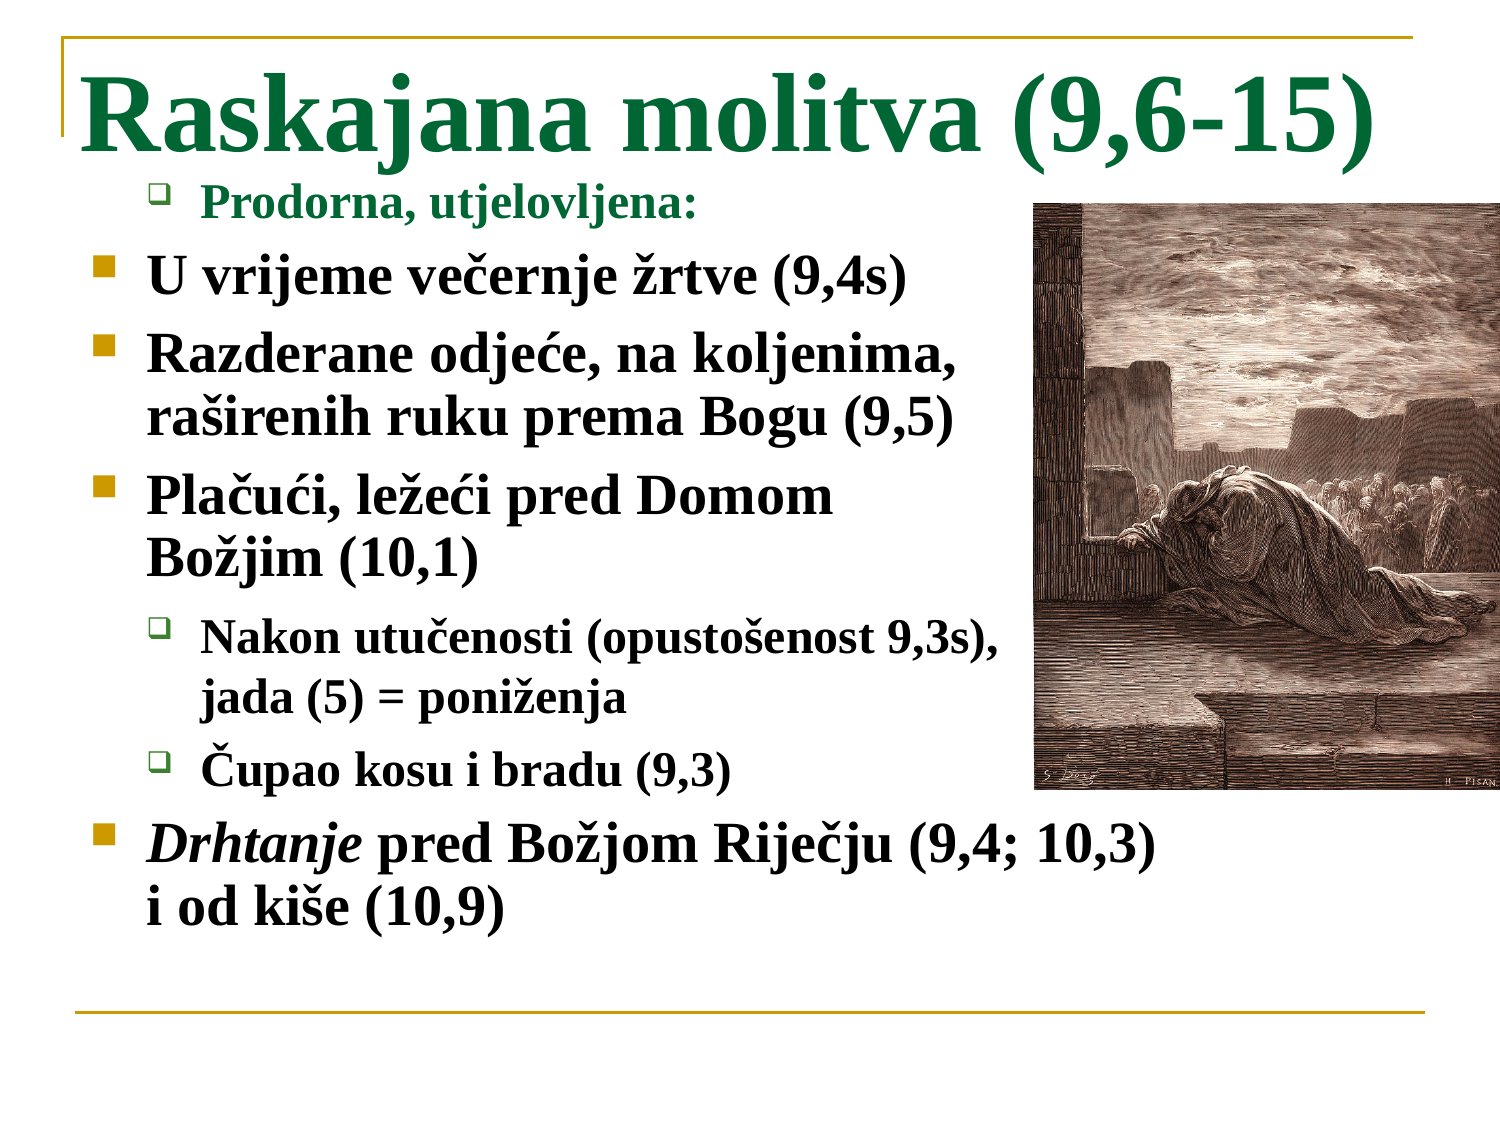

# Raskajana molitva (9,6-15)
Prodorna, utjelovljena:
U vrijeme večernje žrtve (9,4s)
Razderane odjeće, na koljenima,
raširenih ruku prema Bogu (9,5)
Plačući, ležeći pred Domom
Božjim (10,1)
Nakon utučenosti (opustošenost 9,3s),
jada (5) = poniženja
Čupao kosu i bradu (9,3)
Drhtanje pred Božjom Riječju (9,4; 10,3)
i od kiše (10,9)